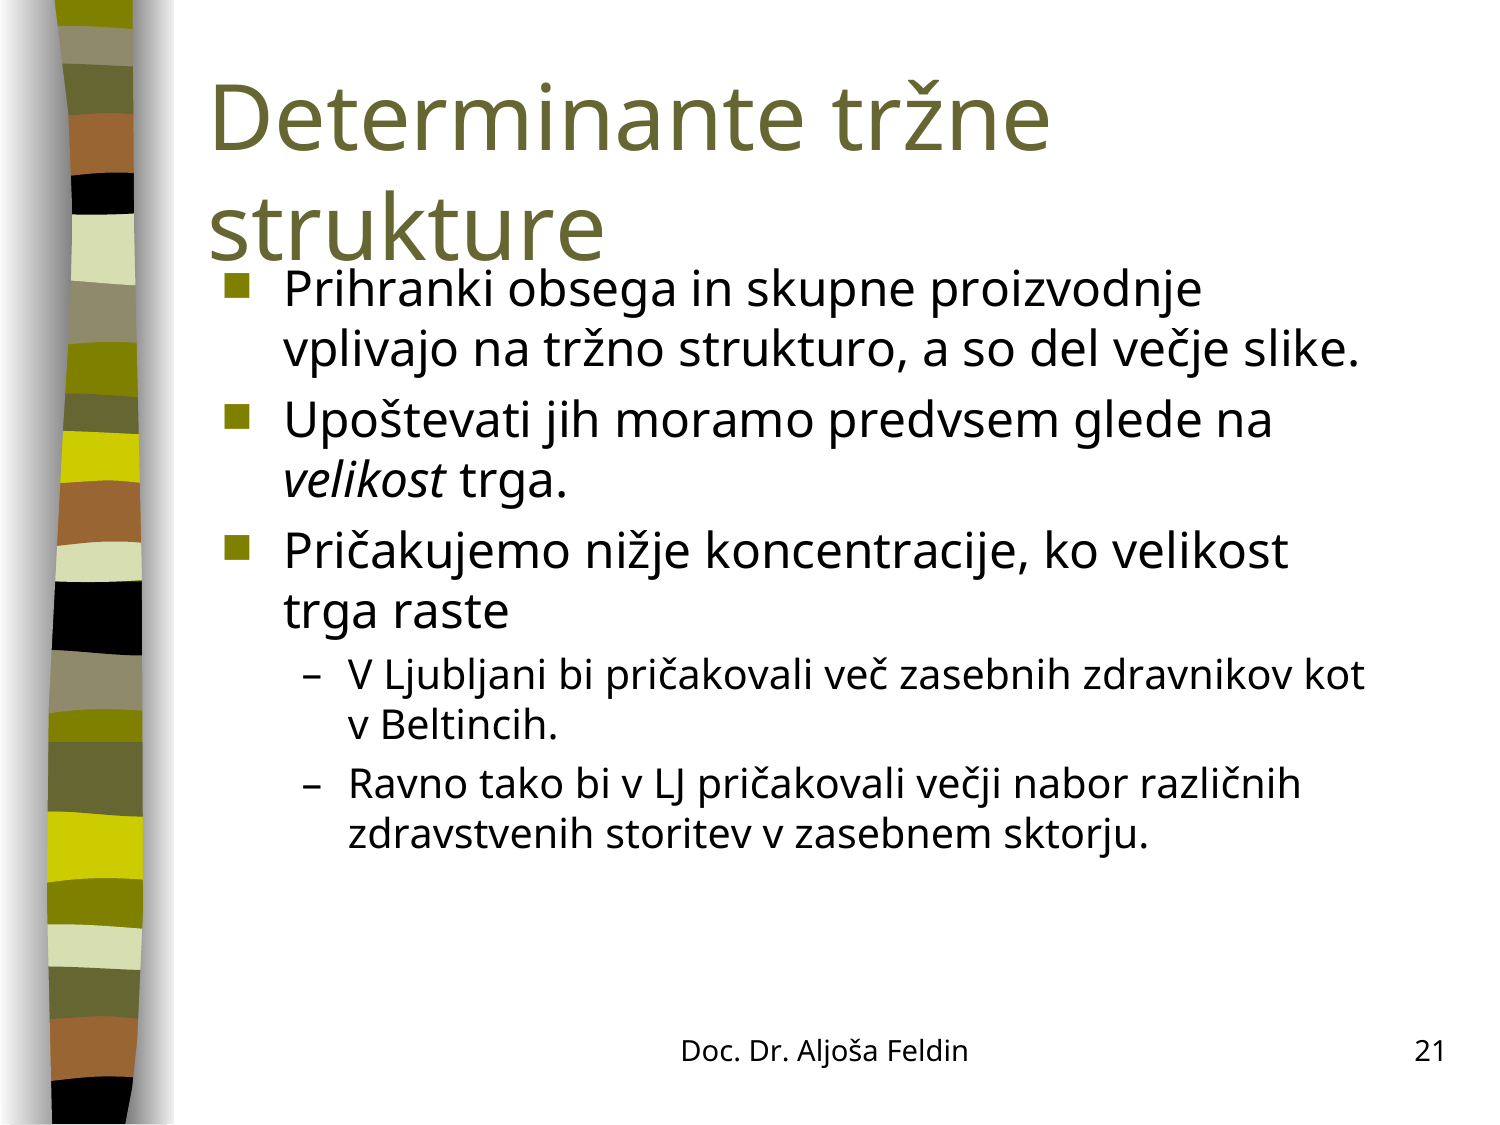

# Determinante tržne strukture
Prihranki obsega in skupne proizvodnje vplivajo na tržno strukturo, a so del večje slike.
Upoštevati jih moramo predvsem glede na velikost trga.
Pričakujemo nižje koncentracije, ko velikost trga raste
V Ljubljani bi pričakovali več zasebnih zdravnikov kot v Beltincih.
Ravno tako bi v LJ pričakovali večji nabor različnih zdravstvenih storitev v zasebnem sktorju.
Doc. Dr. Aljoša Feldin